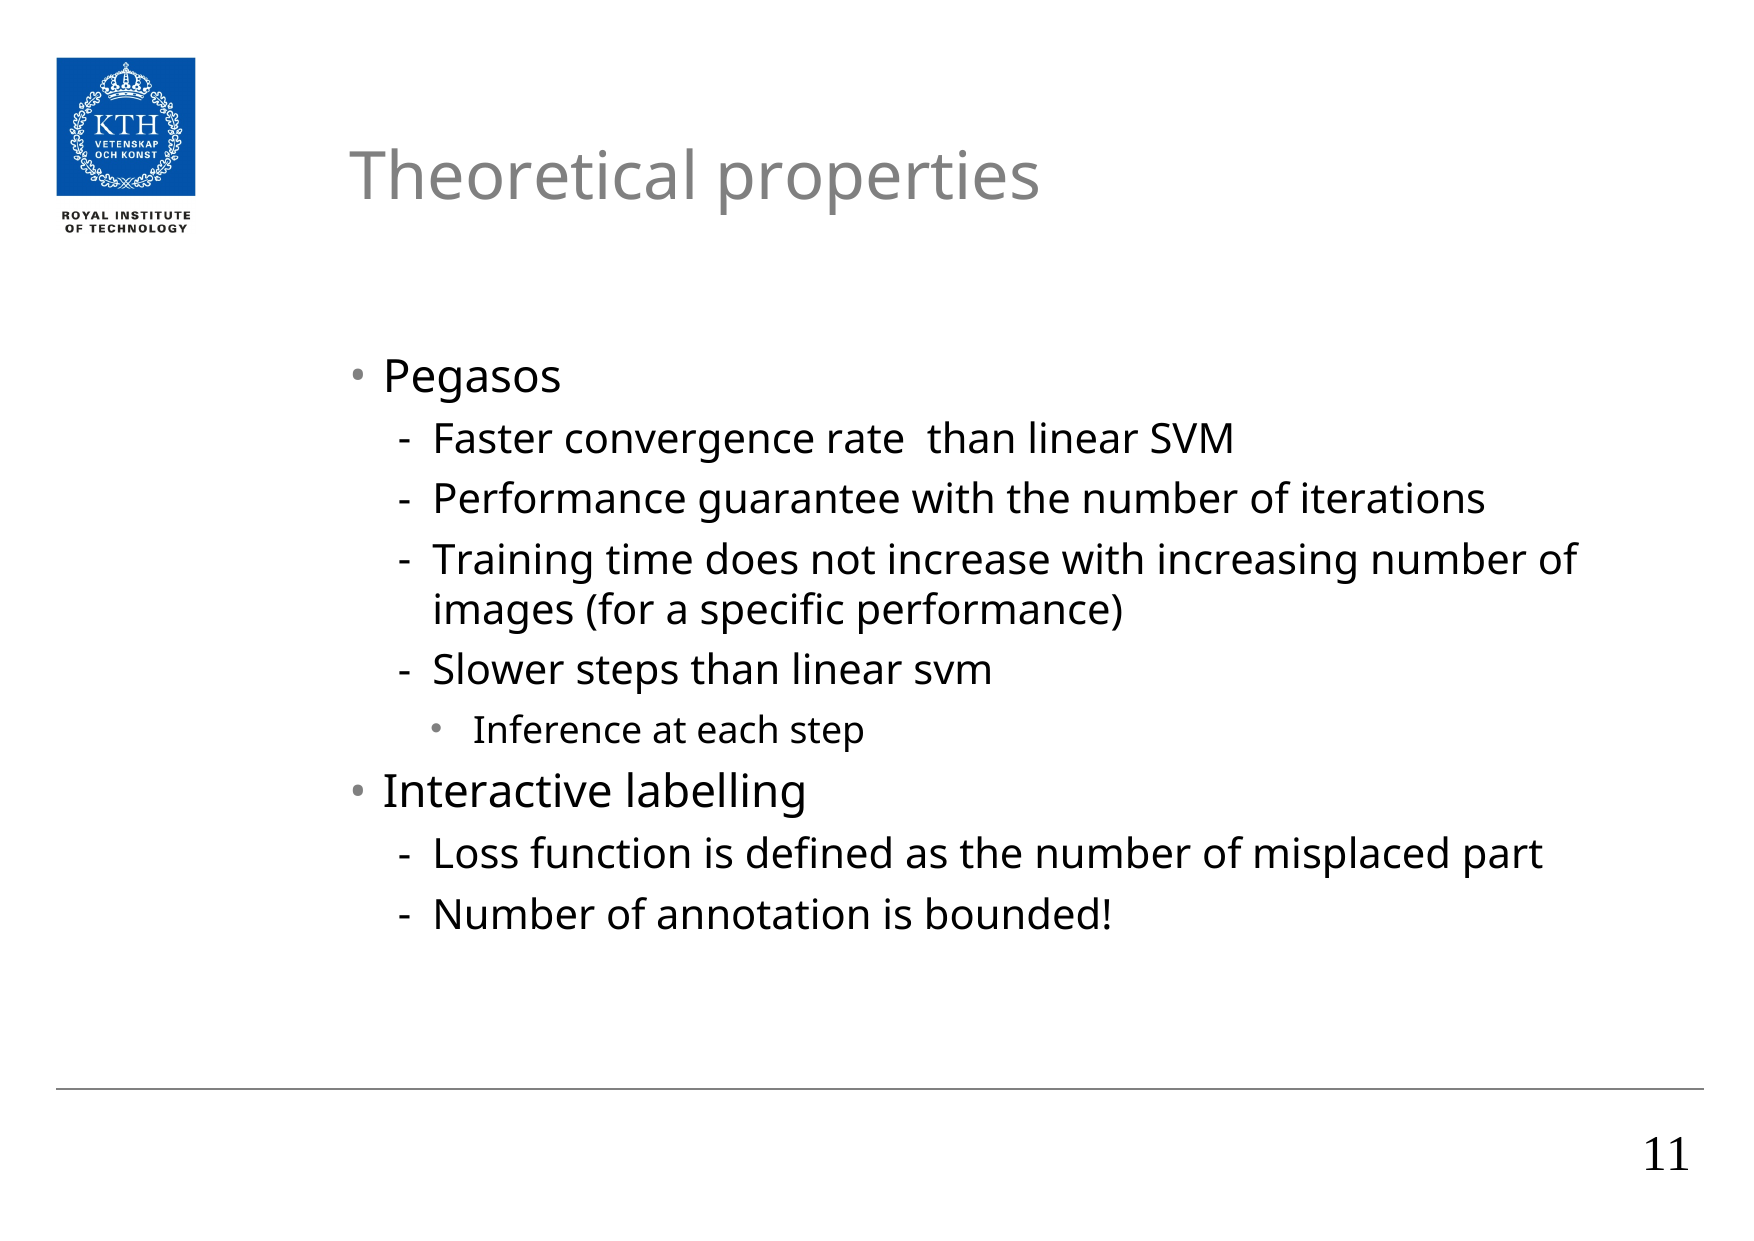

# Theoretical properties
Pegasos
Faster convergence rate than linear SVM
Performance guarantee with the number of iterations
Training time does not increase with increasing number of images (for a specific performance)
Slower steps than linear svm
Inference at each step
Interactive labelling
Loss function is defined as the number of misplaced part
Number of annotation is bounded!
11